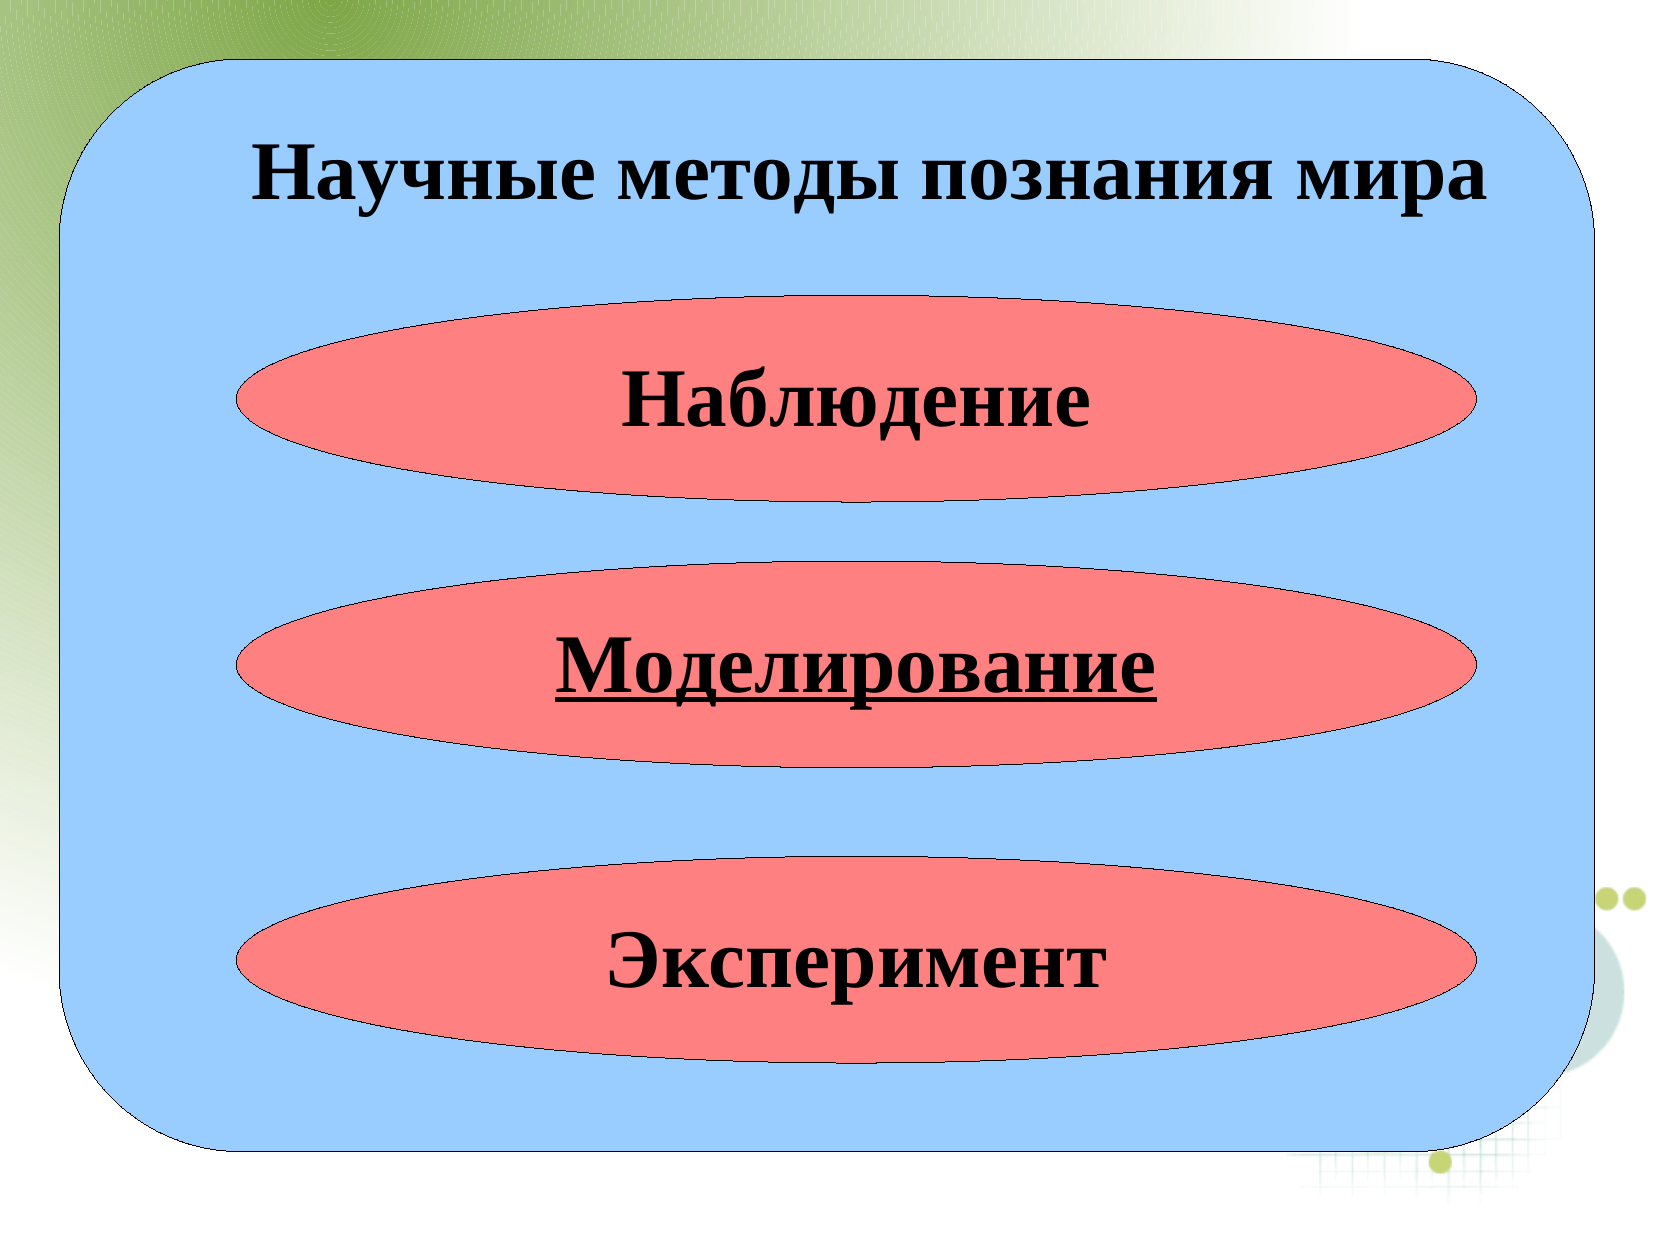

Научные методы познания мира
Наблюдение
Моделирование
Эксперимент